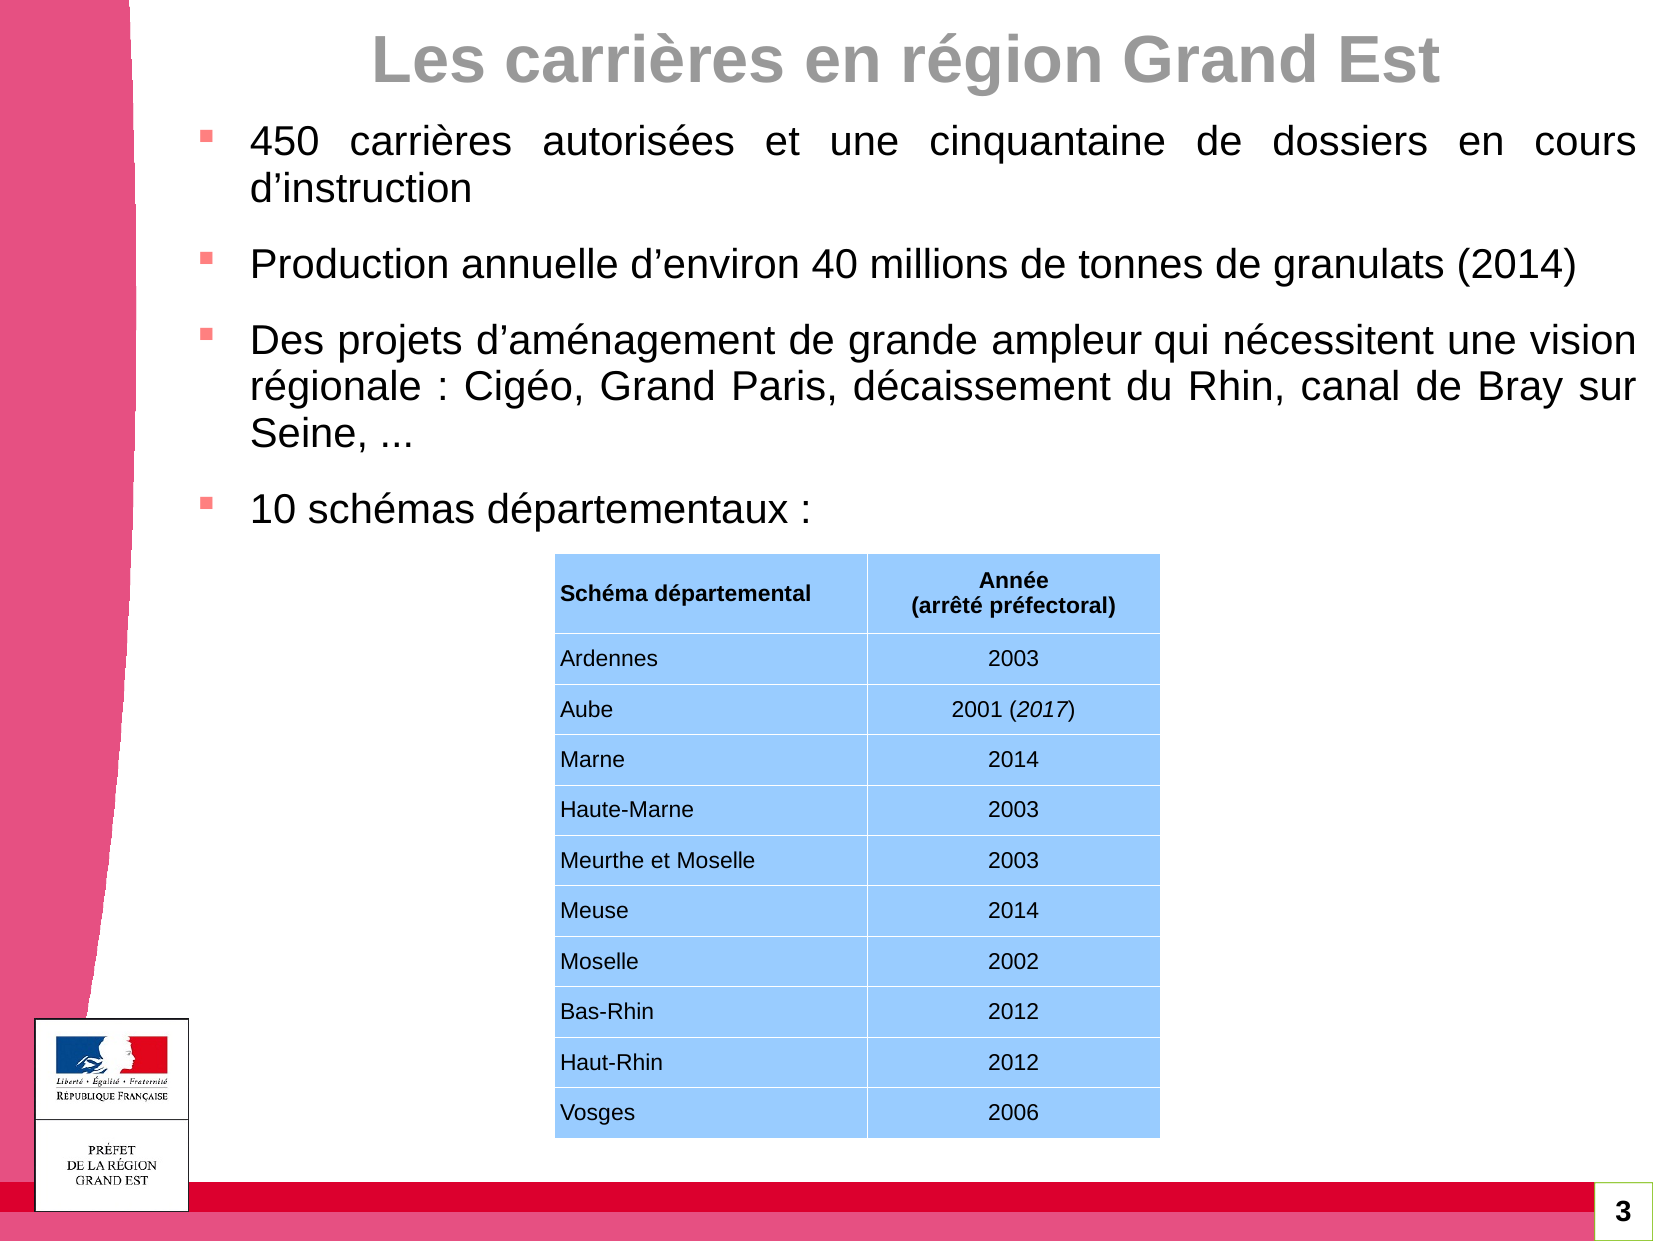

# Les carrières en région Grand Est
450 carrières autorisées et une cinquantaine de dossiers en cours d’instruction
Production annuelle d’environ 40 millions de tonnes de granulats (2014)
Des projets d’aménagement de grande ampleur qui nécessitent une vision régionale : Cigéo, Grand Paris, décaissement du Rhin, canal de Bray sur Seine, ...
10 schémas départementaux :
| Schéma départemental | Année (arrêté préfectoral) |
| --- | --- |
| Ardennes | 2003 |
| Aube | 2001 (2017) |
| Marne | 2014 |
| Haute-Marne | 2003 |
| Meurthe et Moselle | 2003 |
| Meuse | 2014 |
| Moselle | 2002 |
| Bas-Rhin | 2012 |
| Haut-Rhin | 2012 |
| Vosges | 2006 |
3